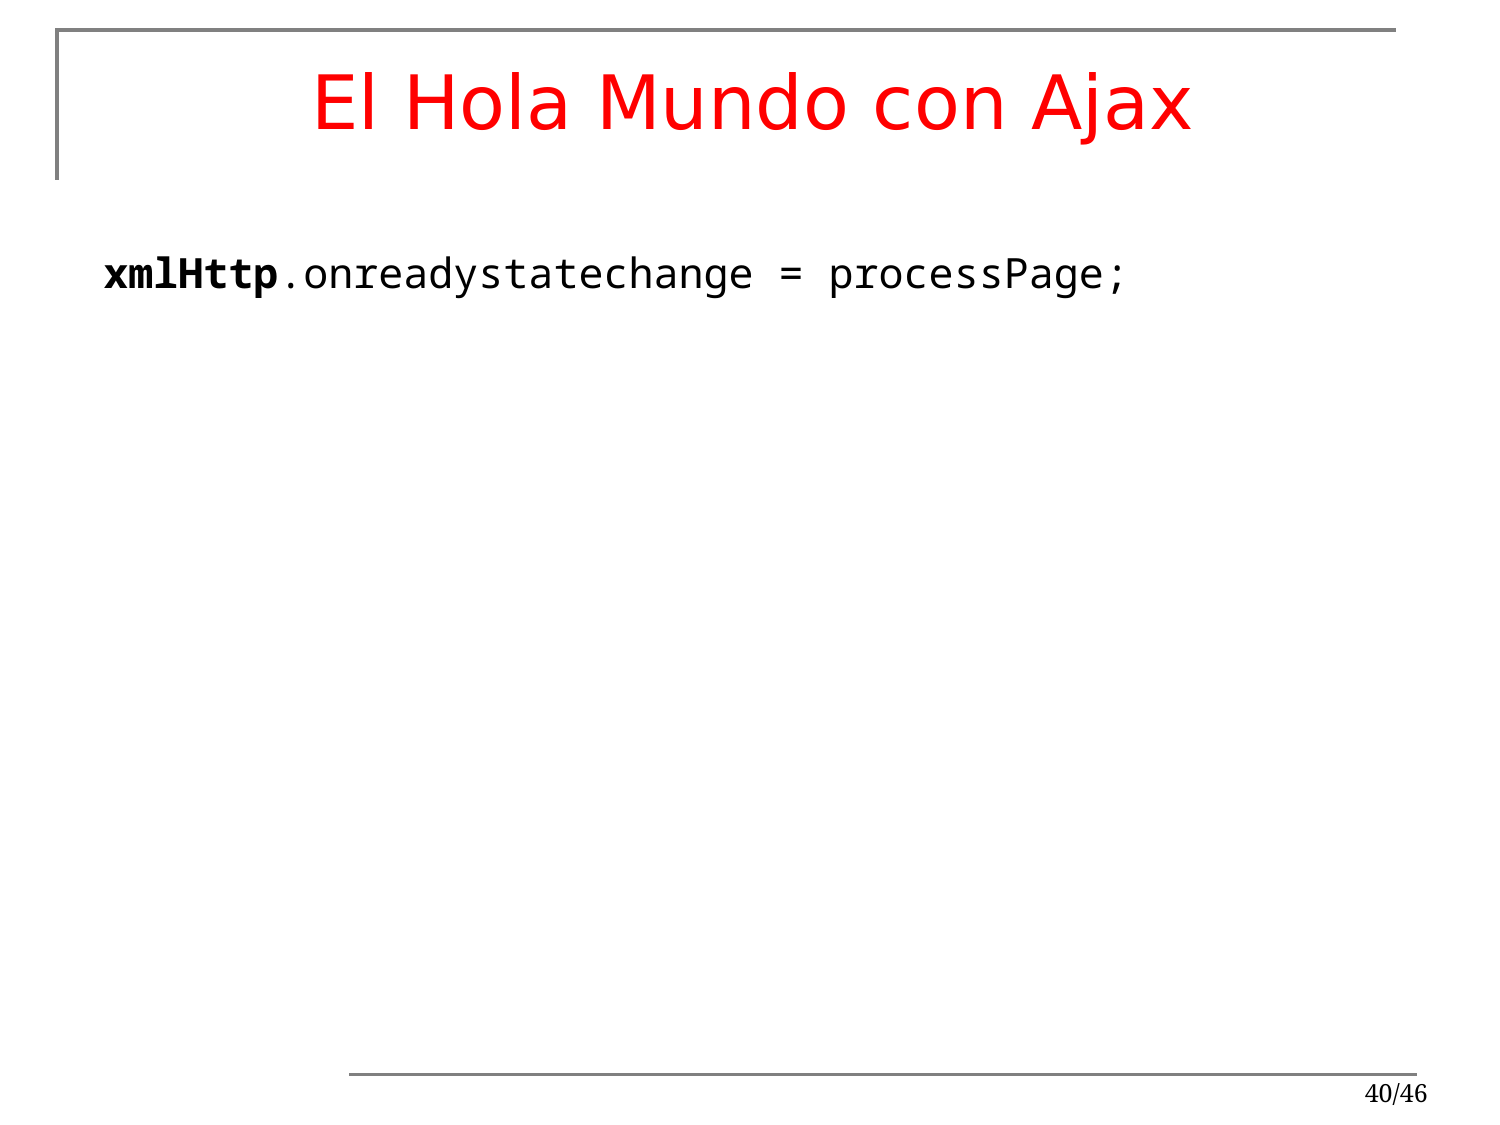

# El Hola Mundo con Ajax
xmlHttp.onreadystatechange = processPage;